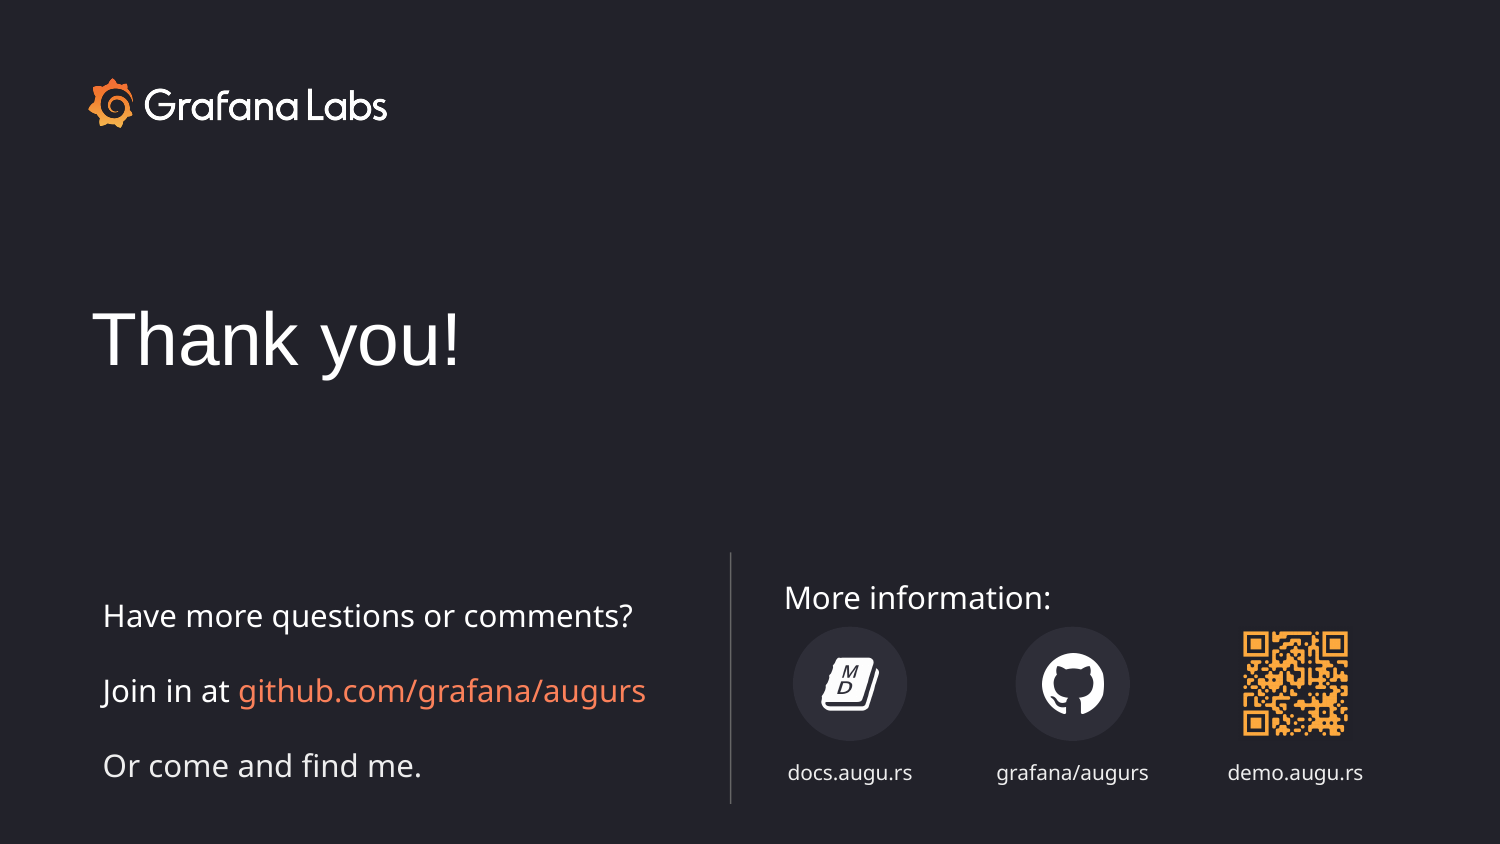

# Thank you!
Have more questions or comments?
Join in at github.com/grafana/augurs
Or come and find me.
More information:
docs.augu.rs
grafana/augurs
demo.augu.rs